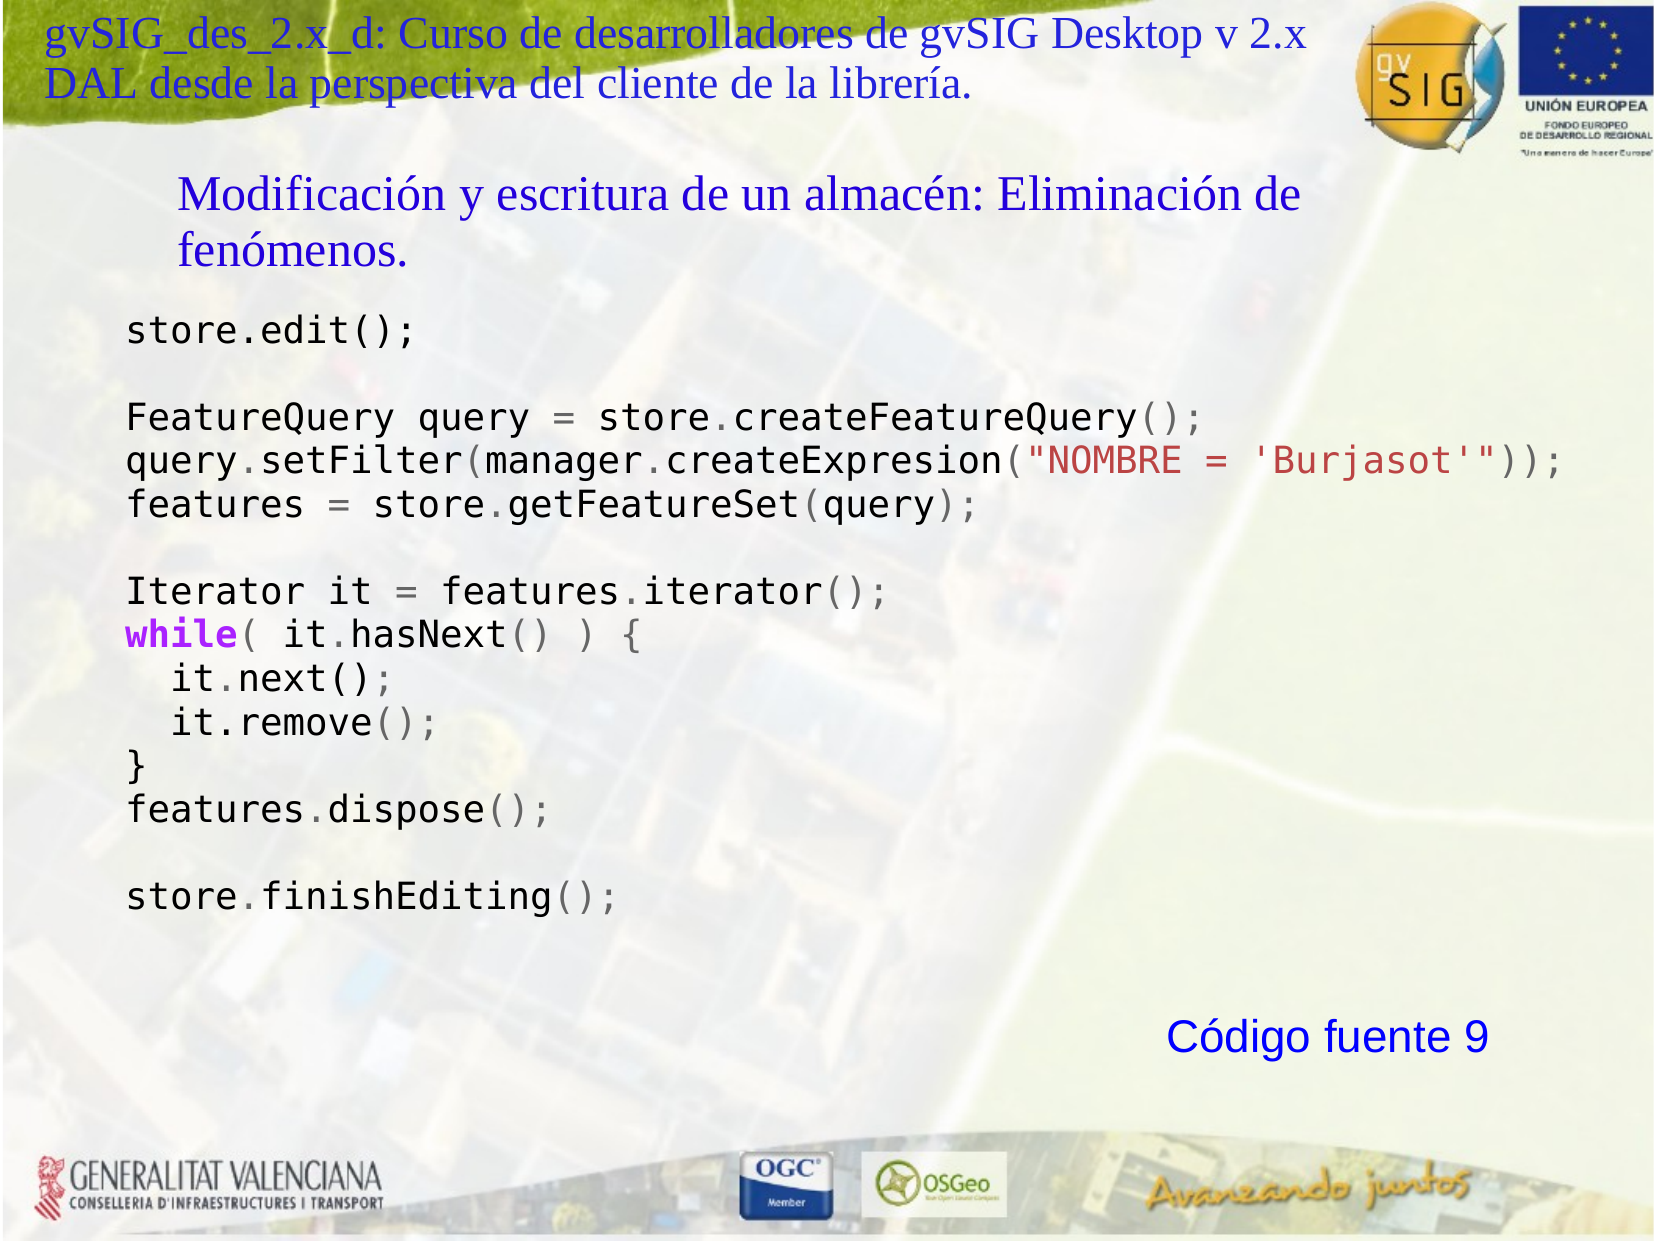

# Modificación y escritura de un almacén: Eliminación de fenómenos.
store.edit();
FeatureQuery query = store.createFeatureQuery();
query.setFilter(manager.createExpresion("NOMBRE = 'Burjasot'"));
features = store.getFeatureSet(query);
Iterator it = features.iterator();
while( it.hasNext() ) {
 it.next();
 it.remove();
}
features.dispose();
store.finishEditing();
Código fuente 9